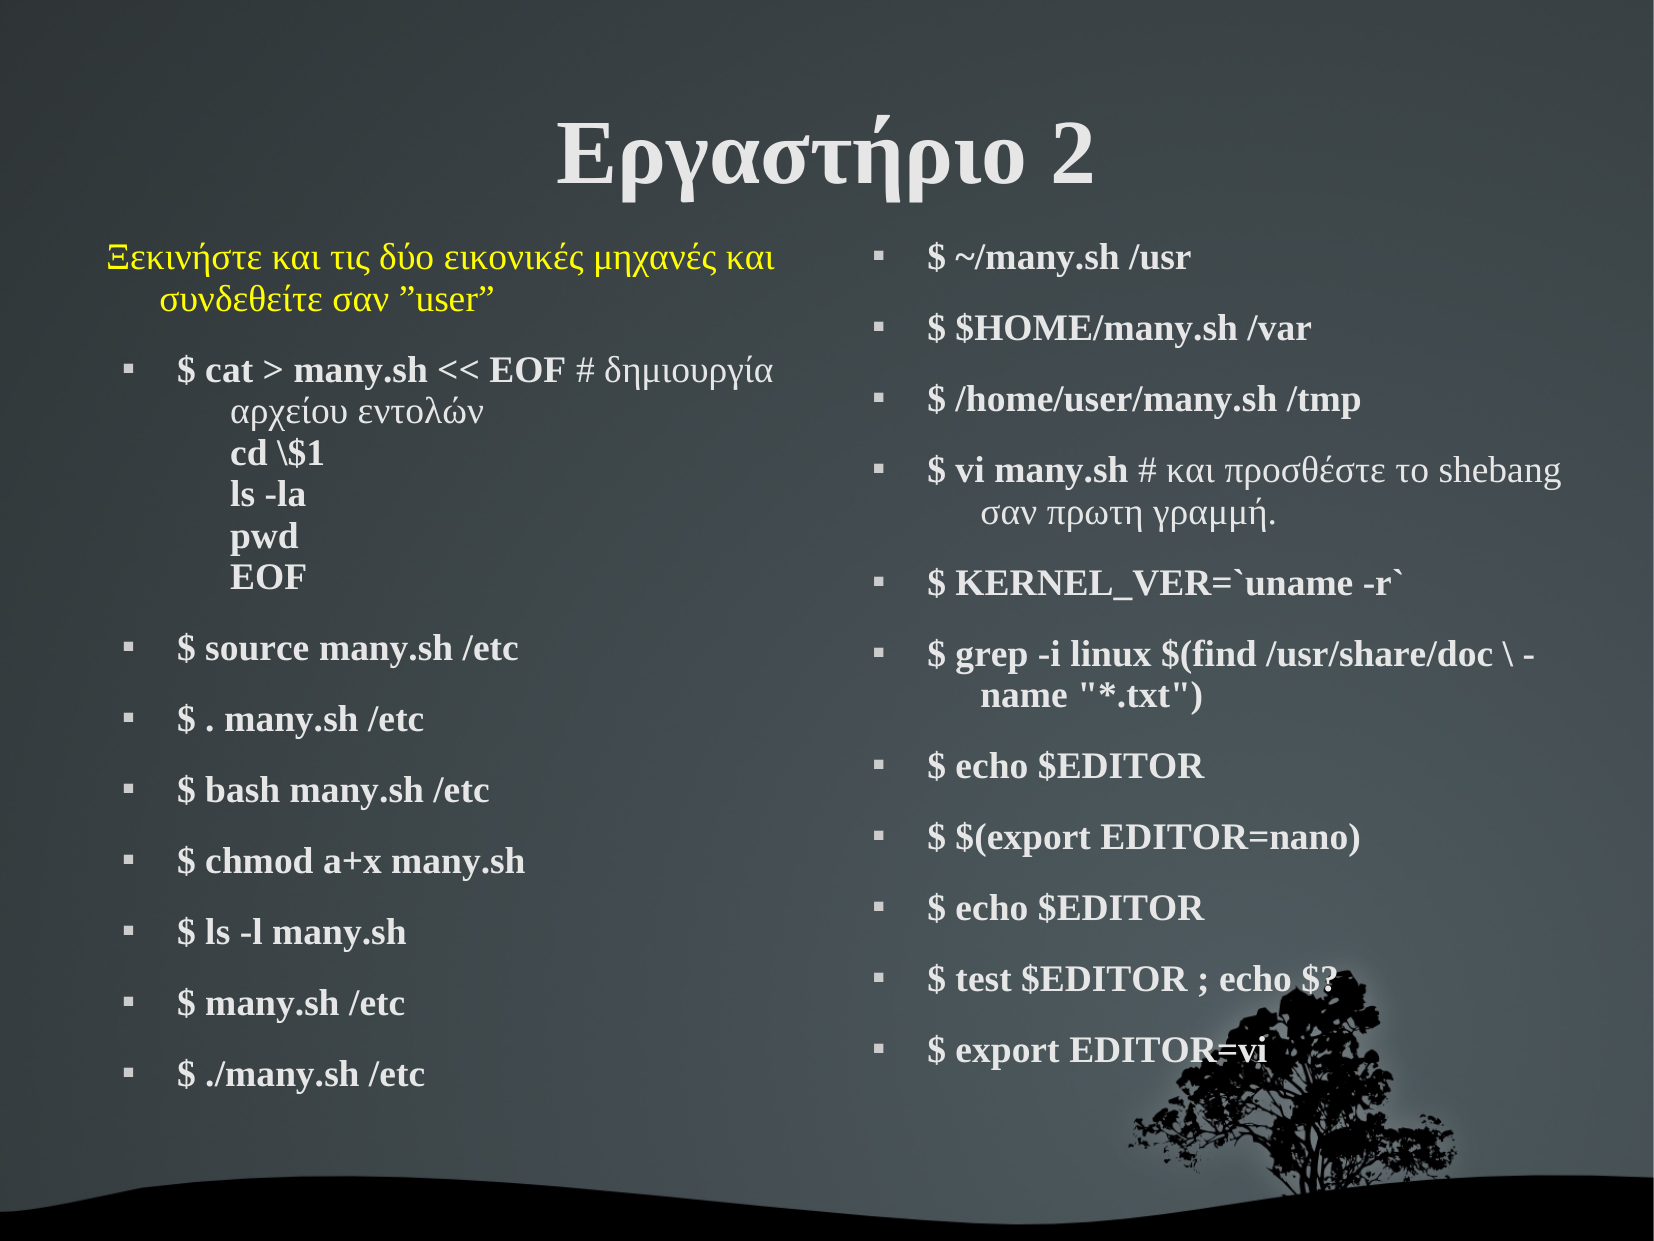

Εργαστήριο 2
# Ξεκινήστε και τις δύο εικονικές μηχανές και συνδεθείτε σαν ”user”
$ cat > many.sh << EOF # δημιουργία αρχείου εντολών
cd \$1
ls -la
pwd
EOF
$ source many.sh /etc
$ . many.sh /etc
$ bash many.sh /etc
$ chmod a+x many.sh
$ ls -l many.sh
$ many.sh /etc
$ ./many.sh /etc
$ ~/many.sh /usr
$ $HOME/many.sh /var
$ /home/user/many.sh /tmp
$ vi many.sh # και προσθέστε το shebang σαν πρωτη γραμμή.
$ KERNEL_VER=`uname -r`
$ grep -i linux $(find /usr/share/doc \ -name "*.txt")
$ echo $EDITOR
$ $(export EDITOR=nano)
$ echo $EDITOR
$ test $EDITOR ; echo $?
$ export EDITOR=vi